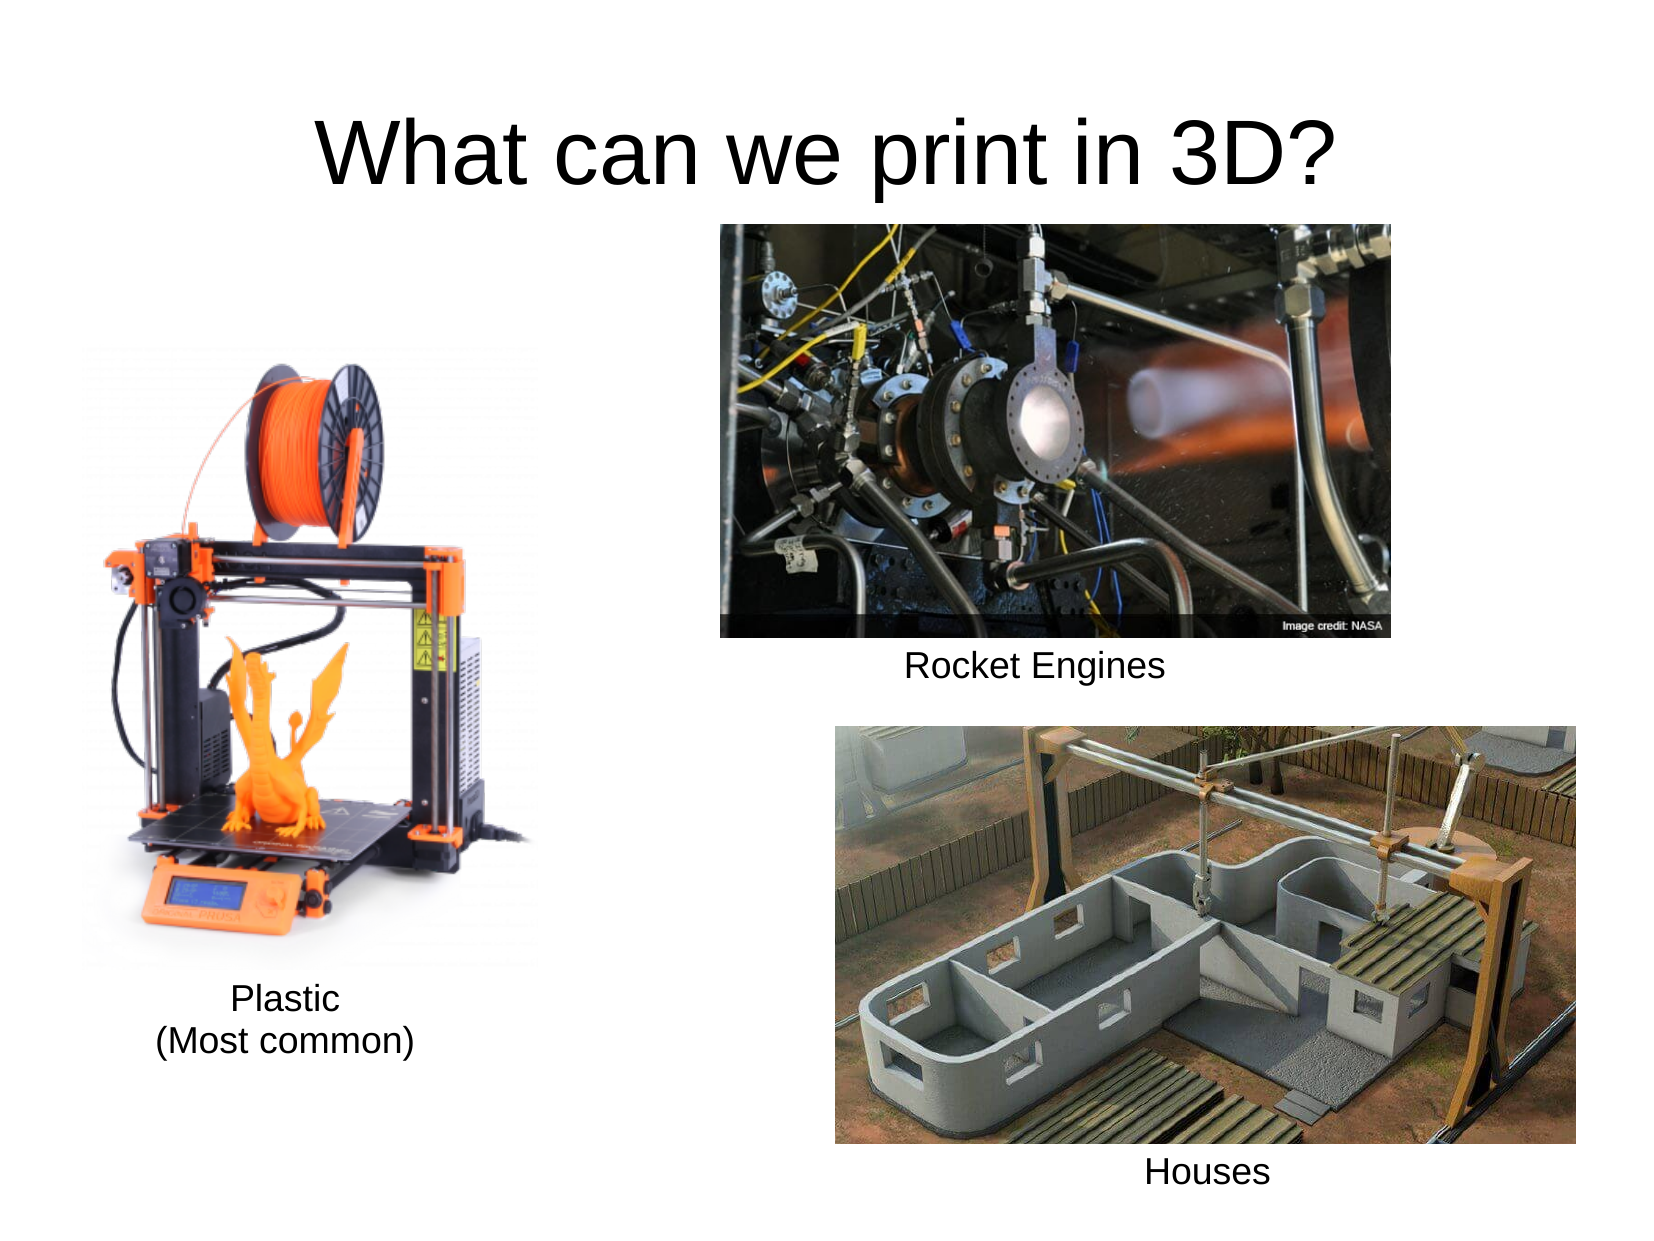

# What can we print in 3D?
Rocket Engines
Plastic
(Most common)
Houses